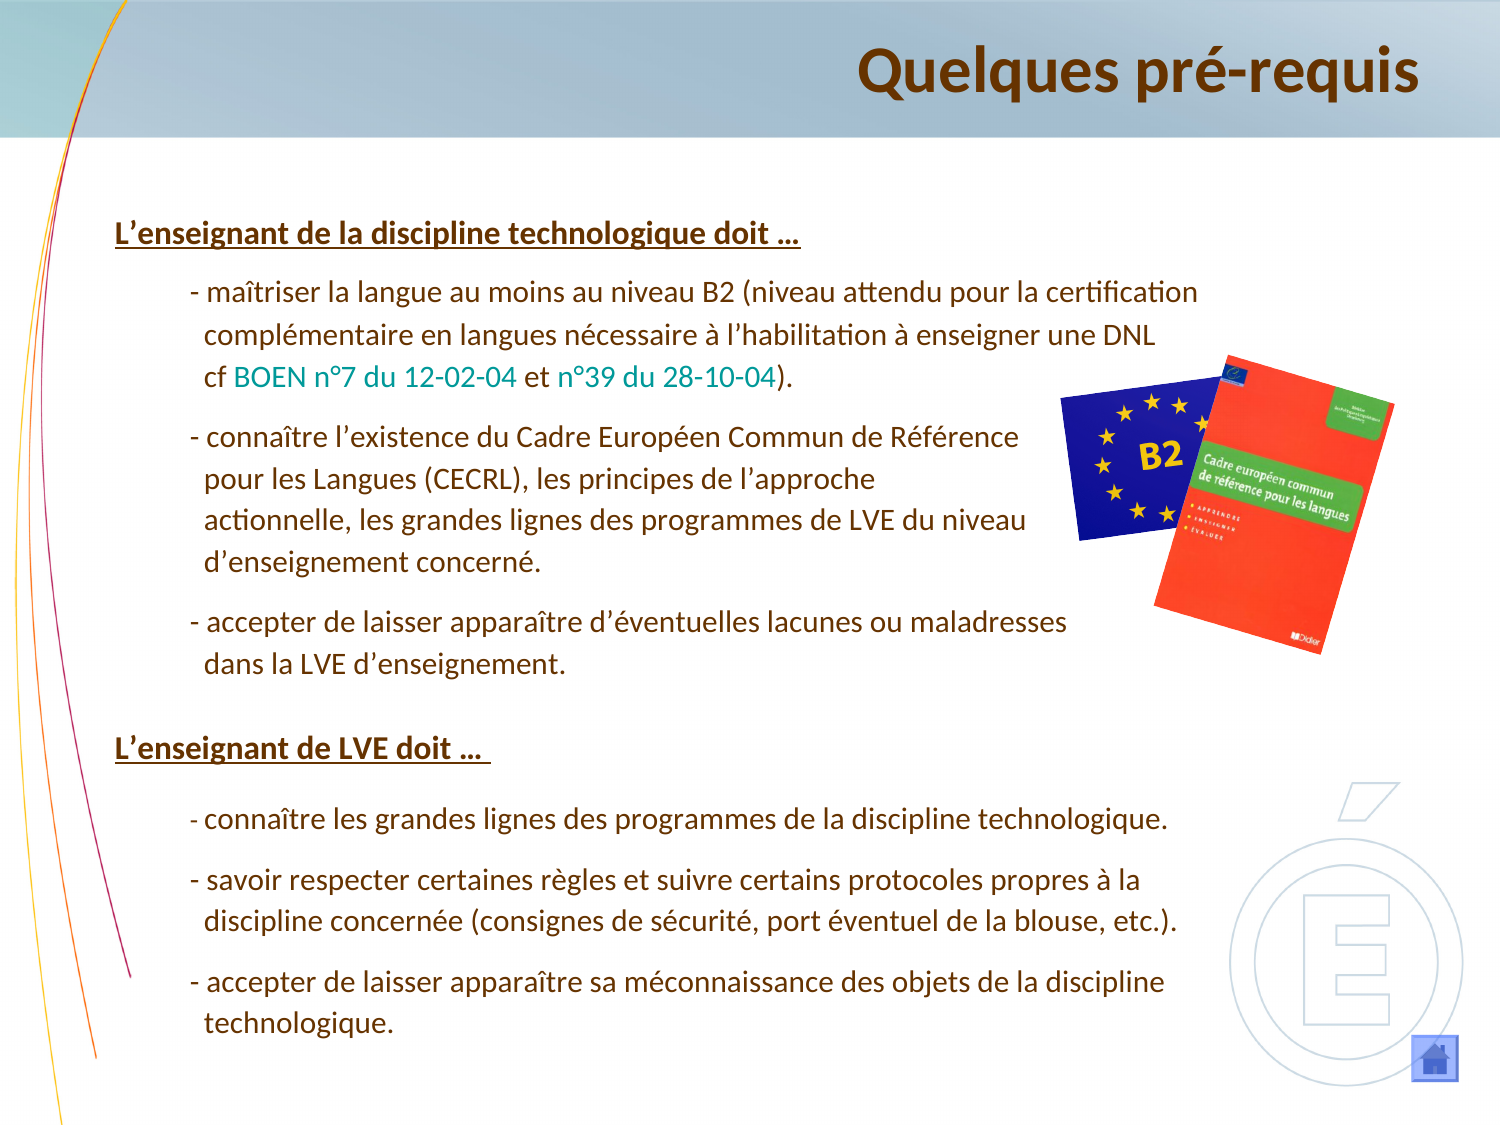

# Quelques pré-requis
L’enseignant de la discipline technologique doit …
	- maîtriser la langue au moins au niveau B2 (niveau attendu pour la certification
	 complémentaire en langues nécessaire à l’habilitation à enseigner une DNL
	 cf BOEN n°7 du 12-02-04 et n°39 du 28-10-04).
	- connaître l’existence du Cadre Européen Commun de Référence
	 pour les Langues (CECRL), les principes de l’approche
	 actionnelle, les grandes lignes des programmes de LVE du niveau
	 d’enseignement concerné.
	- accepter de laisser apparaître d’éventuelles lacunes ou maladresses
	 dans la LVE d’enseignement.
L’enseignant de LVE doit …
	- connaître les grandes lignes des programmes de la discipline technologique.
	- savoir respecter certaines règles et suivre certains protocoles propres à la
	 discipline concernée (consignes de sécurité, port éventuel de la blouse, etc.).
	- accepter de laisser apparaître sa méconnaissance des objets de la discipline
	 technologique.